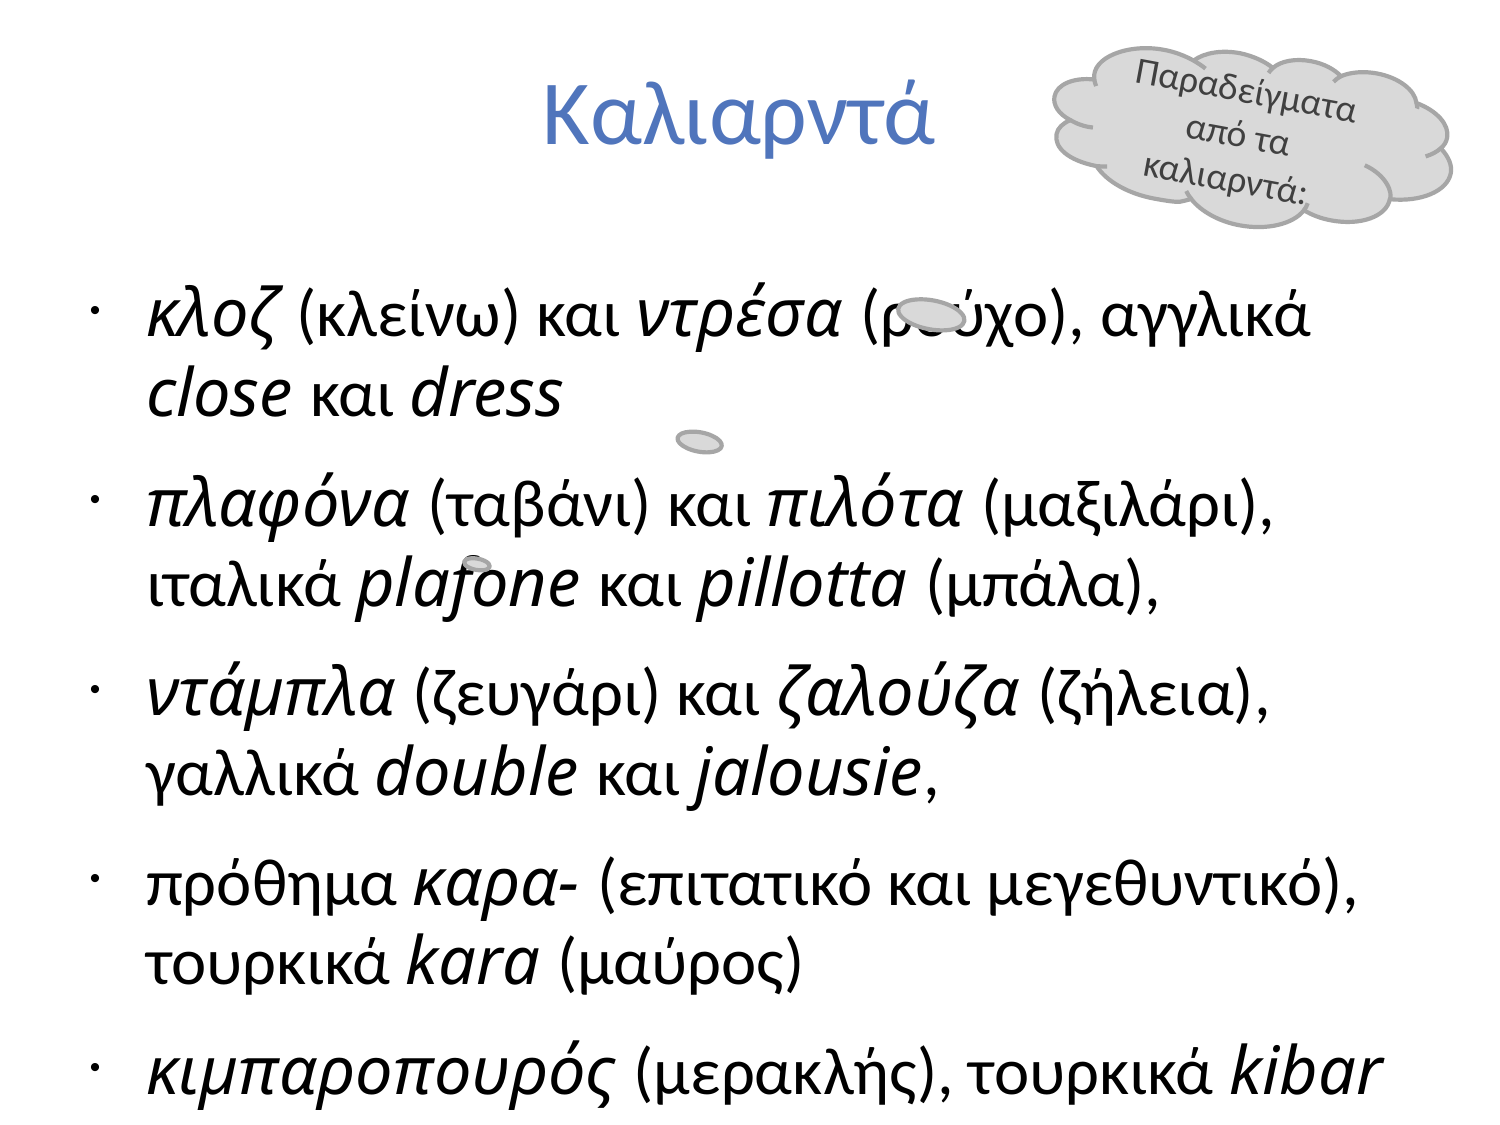

# Καλιαρντά
Παραδείγματα από τα καλιαρντά:
κλοζ (κλείνω) και ντρέσα (ρούχο), αγγλικά close και dress
πλαφόνα (ταβάνι) και πιλότα (μαξιλάρι), ιταλικά plafone και pillotta (μπάλα),
ντάμπλα (ζευγάρι) και ζαλούζα (ζήλεια), γαλλικά double και jalousie,
πρόθημα καρα- (επιτατικό και μεγεθυντικό), τουρκικά kara (μαύρος)
κιμπαροπουρός (μερακλής), τουρκικά kibar (ευγενής)
επίθημα -πουρός (γέρος, μάλλον τσιγγάνικης προέλευσης)
πρεσβεία (ουρητήριο) και σωλήνες (μακαρόνια), με μεταφορά, από τα ΝΕ
βακουλή (εκκλησία) και γκούτα - τζόρνα (καλημέρα), υβρίδια από γαλλικά abbé (αβαείο) και
τουρκικά kule (πύργος), και αγγλικά good (καλός) με ιταλικά giorno (ημέρα)
γλουγλούρω (πίνω), ηχομιμητικό «γλου γλου»
τσικτσίνω (ραπτομηχανή), ηχομιμητικό «τσικ τσικ»